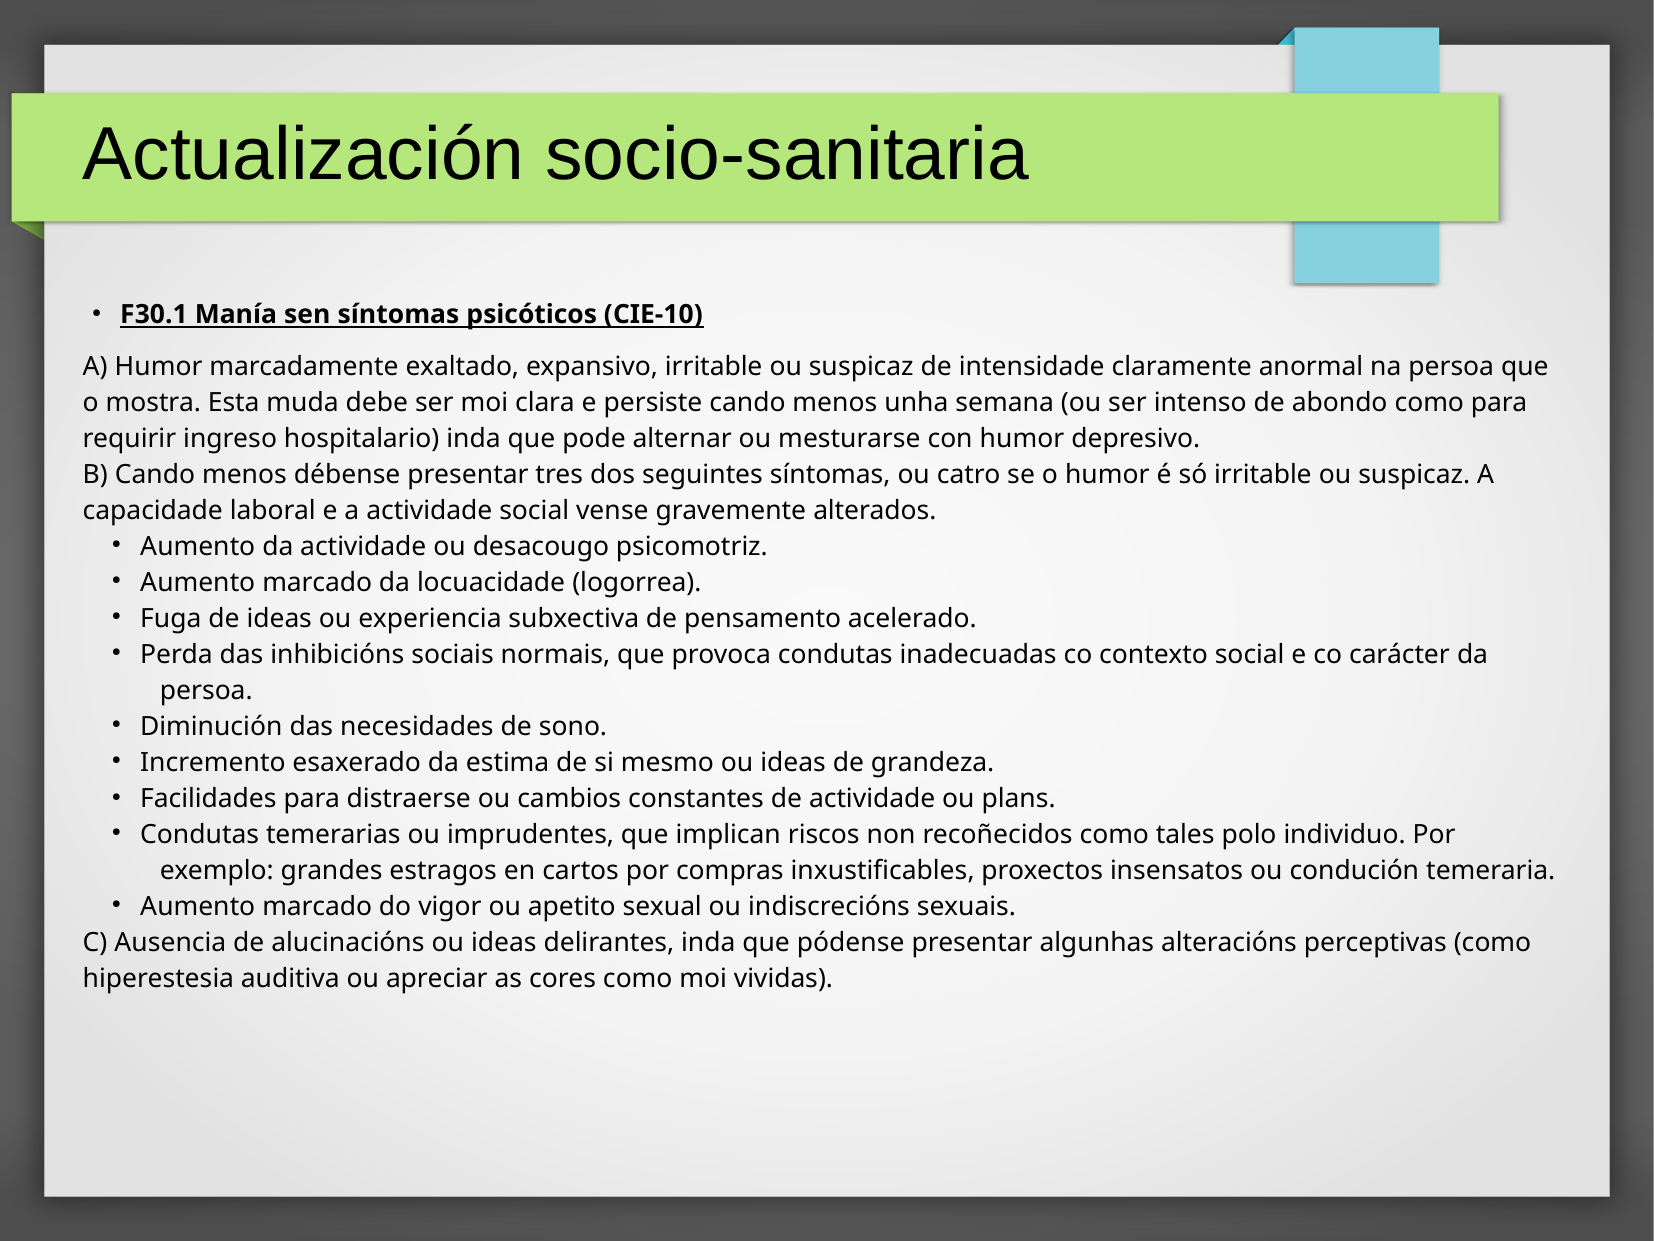

# Actualización socio-sanitaria
F30.1 Manía sen síntomas psicóticos (CIE-10)
A) Humor marcadamente exaltado, expansivo, irritable ou suspicaz de intensidade claramente anormal na persoa que o mostra. Esta muda debe ser moi clara e persiste cando menos unha semana (ou ser intenso de abondo como para requirir ingreso hospitalario) inda que pode alternar ou mesturarse con humor depresivo.
B) Cando menos débense presentar tres dos seguintes síntomas, ou catro se o humor é só irritable ou suspicaz. A capacidade laboral e a actividade social vense gravemente alterados.
Aumento da actividade ou desacougo psicomotriz.
Aumento marcado da locuacidade (logorrea).
Fuga de ideas ou experiencia subxectiva de pensamento acelerado.
Perda das inhibicións sociais normais, que provoca condutas inadecuadas co contexto social e co carácter da persoa.
Diminución das necesidades de sono.
Incremento esaxerado da estima de si mesmo ou ideas de grandeza.
Facilidades para distraerse ou cambios constantes de actividade ou plans.
Condutas temerarias ou imprudentes, que implican riscos non recoñecidos como tales polo individuo. Por exemplo: grandes estragos en cartos por compras inxustificables, proxectos insensatos ou condución temeraria.
Aumento marcado do vigor ou apetito sexual ou indiscrecións sexuais.
C) Ausencia de alucinacións ou ideas delirantes, inda que pódense presentar algunhas alteracións perceptivas (como hiperestesia auditiva ou apreciar as cores como moi vividas).